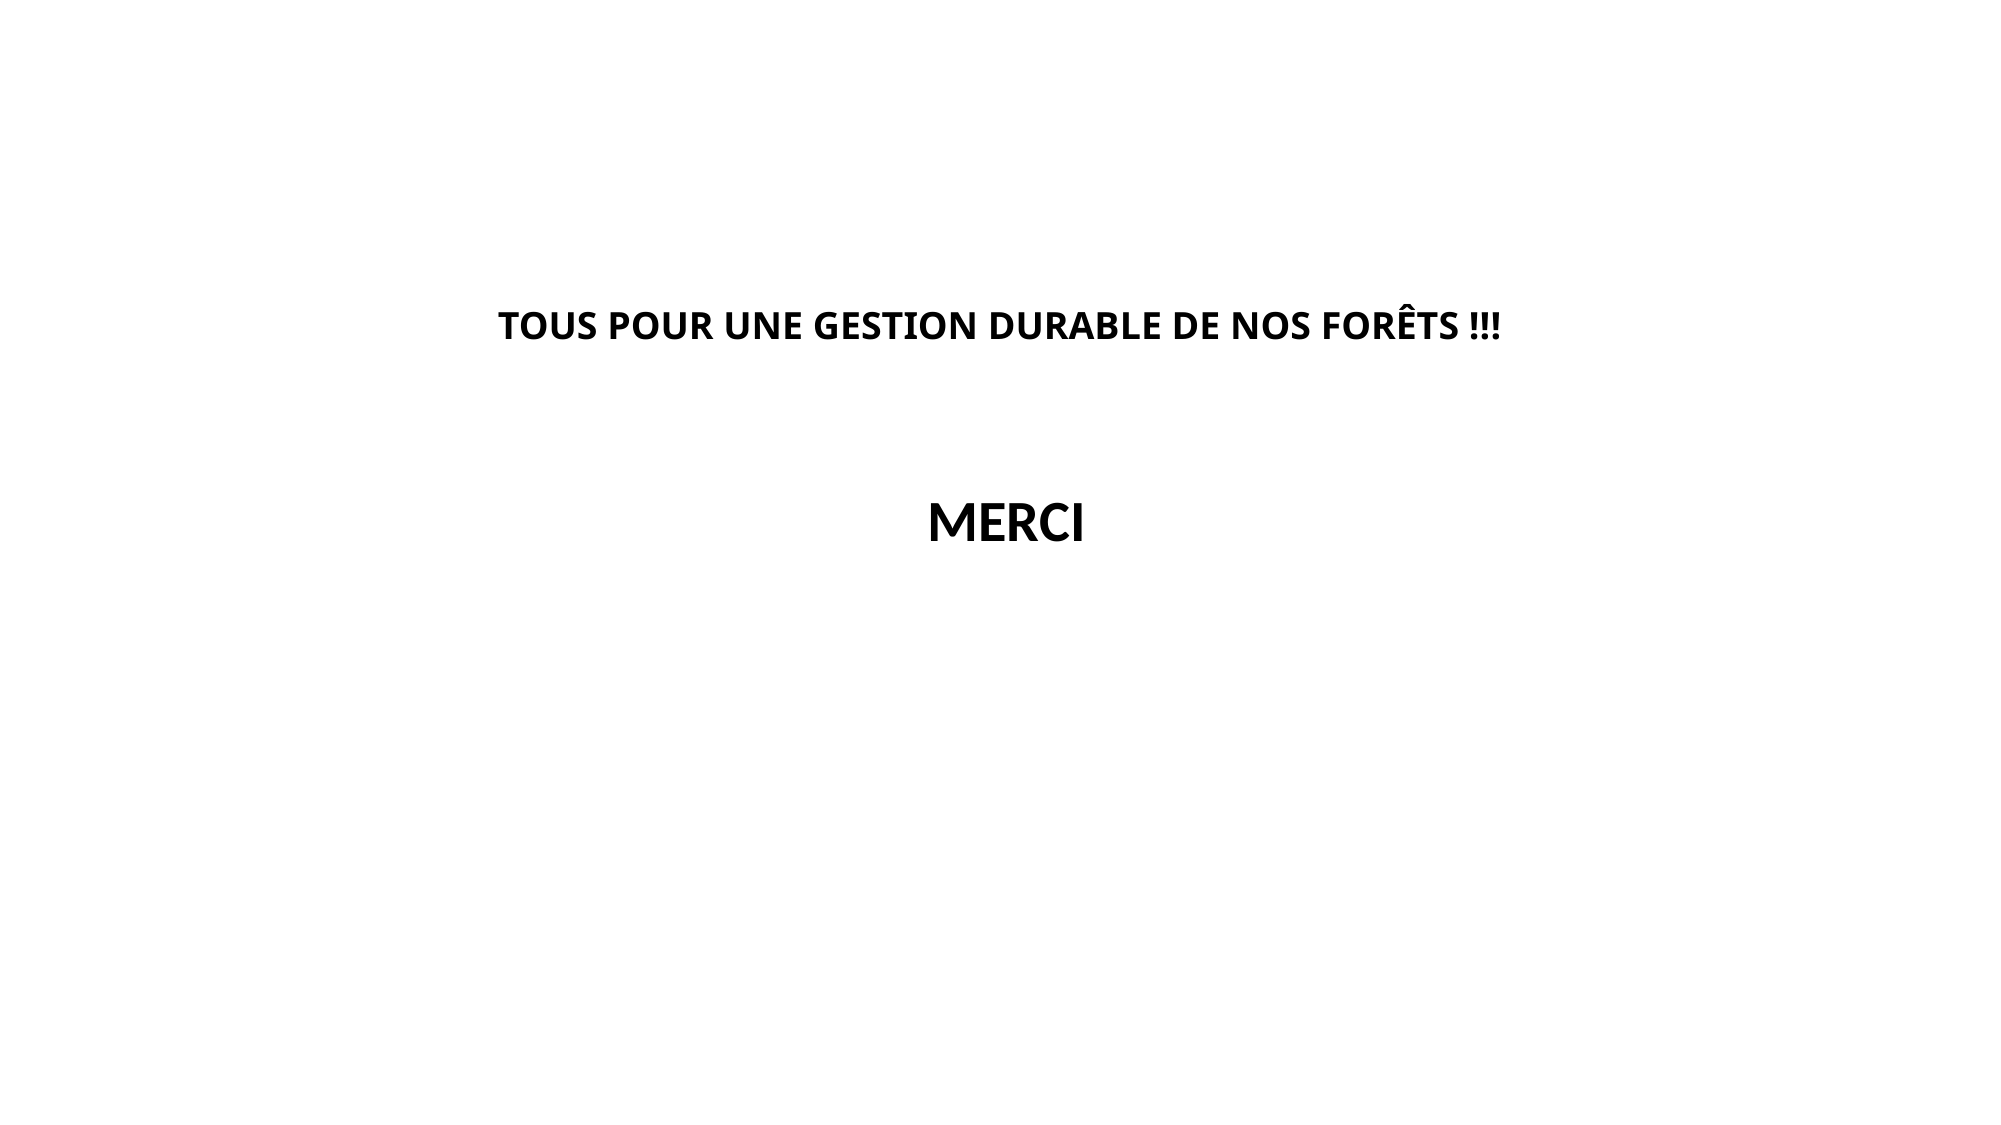

# TOUS POUR UNE GESTION DURABLE DE NOS FORÊTS !!!
 MERCI